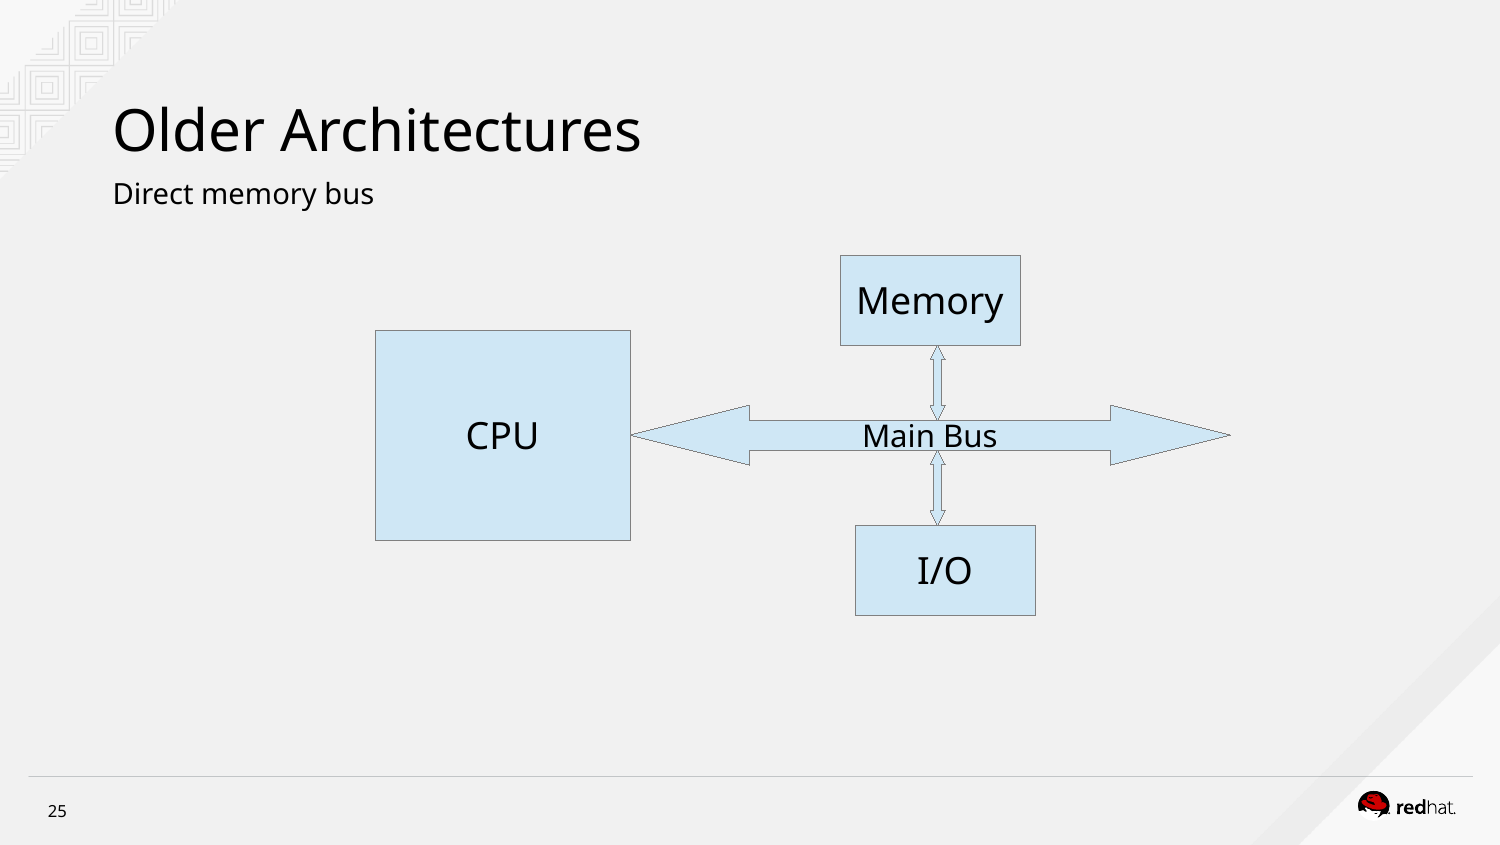

# Older Architectures
Direct memory bus
Memory
CPU
Main Bus
I/O
25